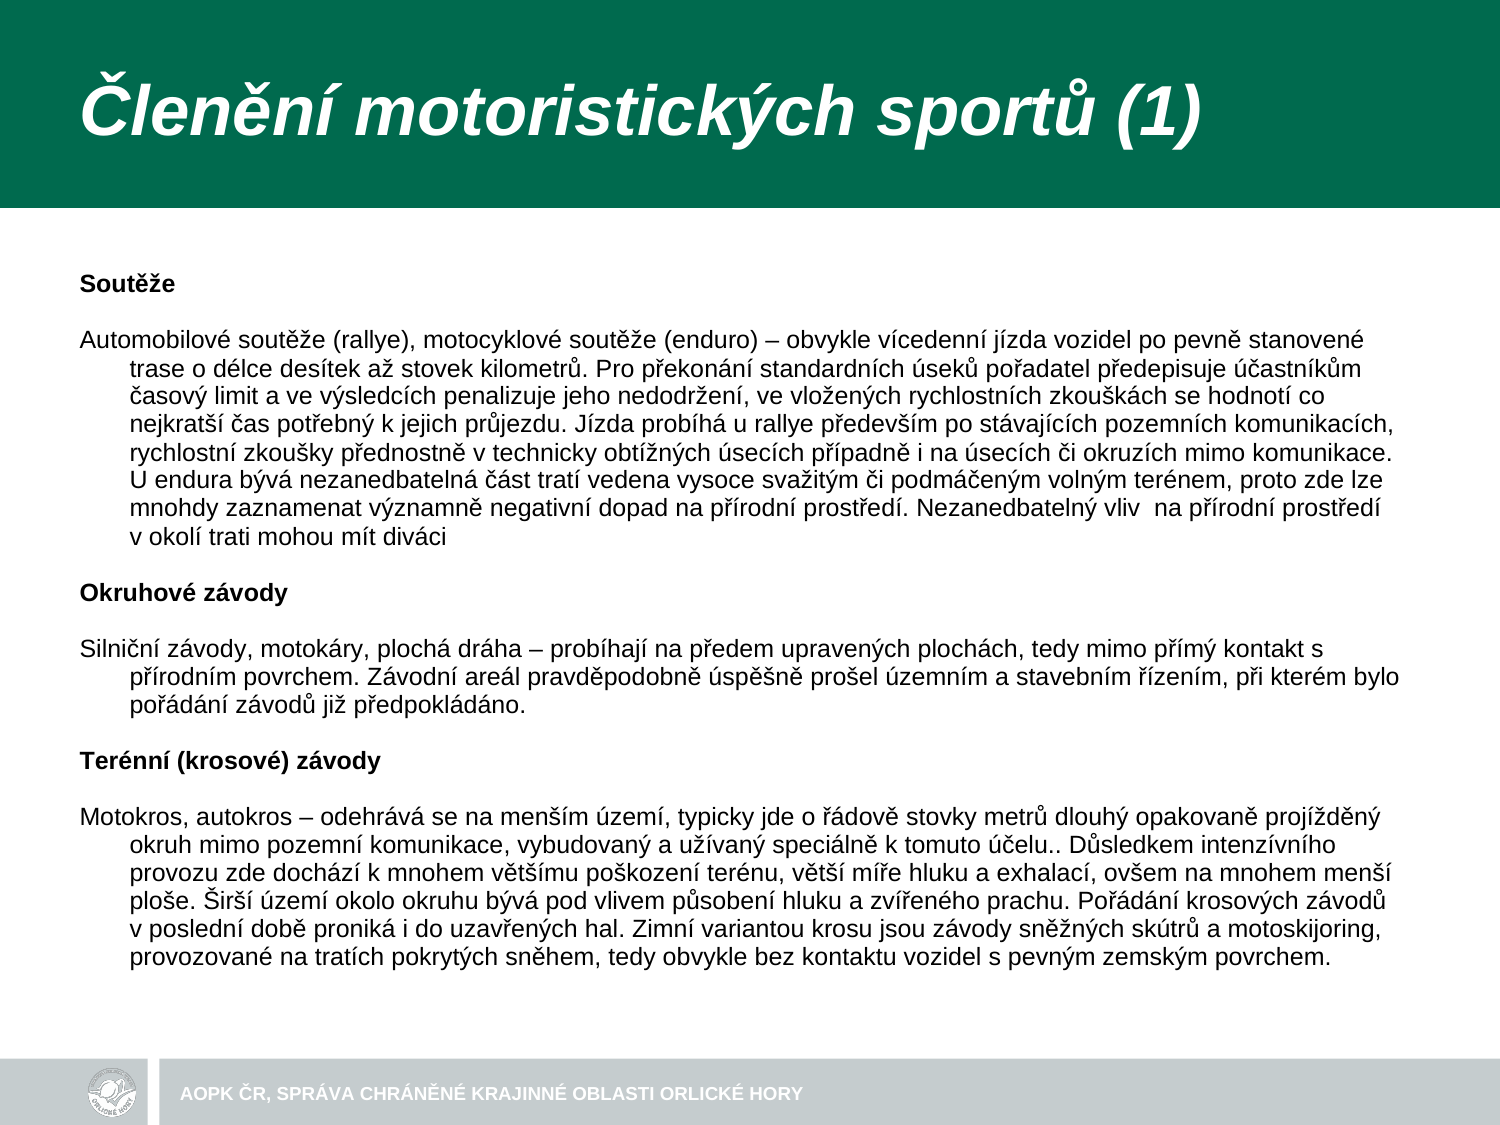

# Členění motoristických sportů (1)
Soutěže
Automobilové soutěže (rallye), motocyklové soutěže (enduro) – obvykle vícedenní jízda vozidel po pevně stanovené trase o délce desítek až stovek kilometrů. Pro překonání standardních úseků pořadatel předepisuje účastníkům časový limit a ve výsledcích penalizuje jeho nedodržení, ve vložených rychlostních zkouškách se hodnotí co nejkratší čas potřebný k jejich průjezdu. Jízda probíhá u rallye především po stávajících pozemních komunikacích, rychlostní zkoušky přednostně v technicky obtížných úsecích případně i na úsecích či okruzích mimo komunikace. U endura bývá nezanedbatelná část tratí vedena vysoce svažitým či podmáčeným volným terénem, proto zde lze mnohdy zaznamenat významně negativní dopad na přírodní prostředí. Nezanedbatelný vliv na přírodní prostředí v okolí trati mohou mít diváci
Okruhové závody
Silniční závody, motokáry, plochá dráha – probíhají na předem upravených plochách, tedy mimo přímý kontakt s přírodním povrchem. Závodní areál pravděpodobně úspěšně prošel územním a stavebním řízením, při kterém bylo pořádání závodů již předpokládáno.
Terénní (krosové) závody
Motokros, autokros – odehrává se na menším území, typicky jde o řádově stovky metrů dlouhý opakovaně projížděný okruh mimo pozemní komunikace, vybudovaný a užívaný speciálně k tomuto účelu.. Důsledkem intenzívního provozu zde dochází k mnohem většímu poškození terénu, větší míře hluku a exhalací, ovšem na mnohem menší ploše. Širší území okolo okruhu bývá pod vlivem působení hluku a zvířeného prachu. Pořádání krosových závodů v poslední době proniká i do uzavřených hal. Zimní variantou krosu jsou závody sněžných skútrů a motoskijoring, provozované na tratích pokrytých sněhem, tedy obvykle bez kontaktu vozidel s pevným zemským povrchem.